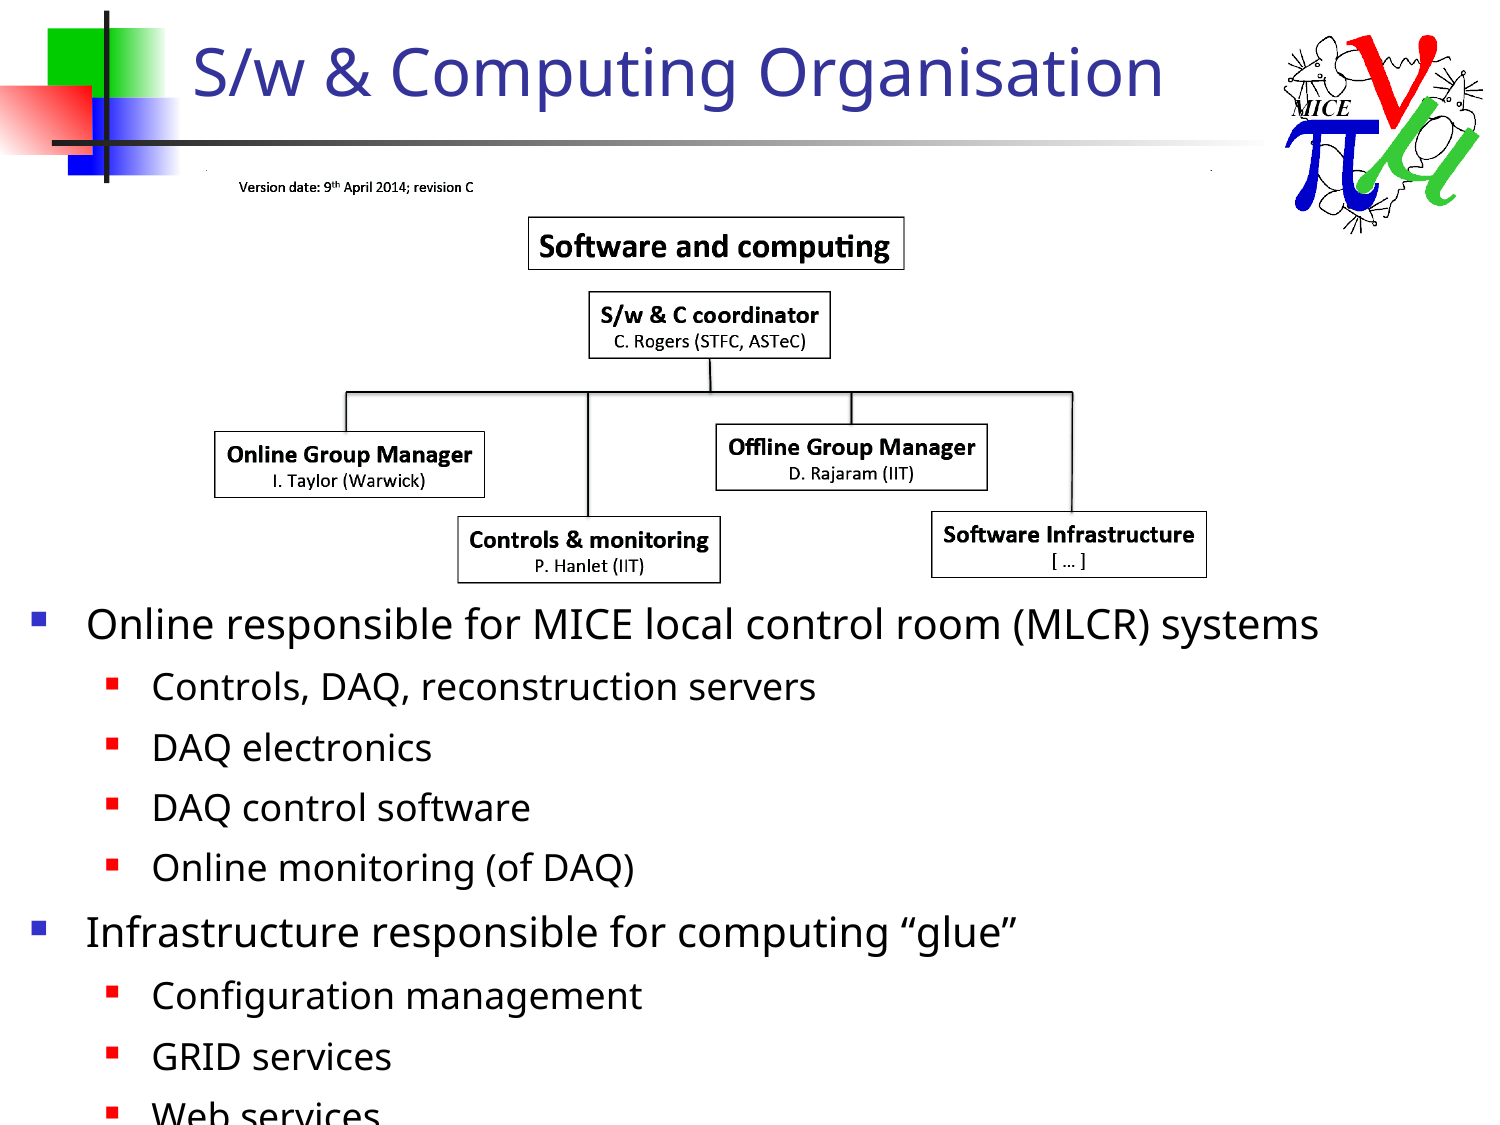

# S/w & Computing Organisation
Online responsible for MICE local control room (MLCR) systems
Controls, DAQ, reconstruction servers
DAQ electronics
DAQ control software
Online monitoring (of DAQ)
Infrastructure responsible for computing “glue”
Configuration management
GRID services
Web services
Rogers acting as interim manager